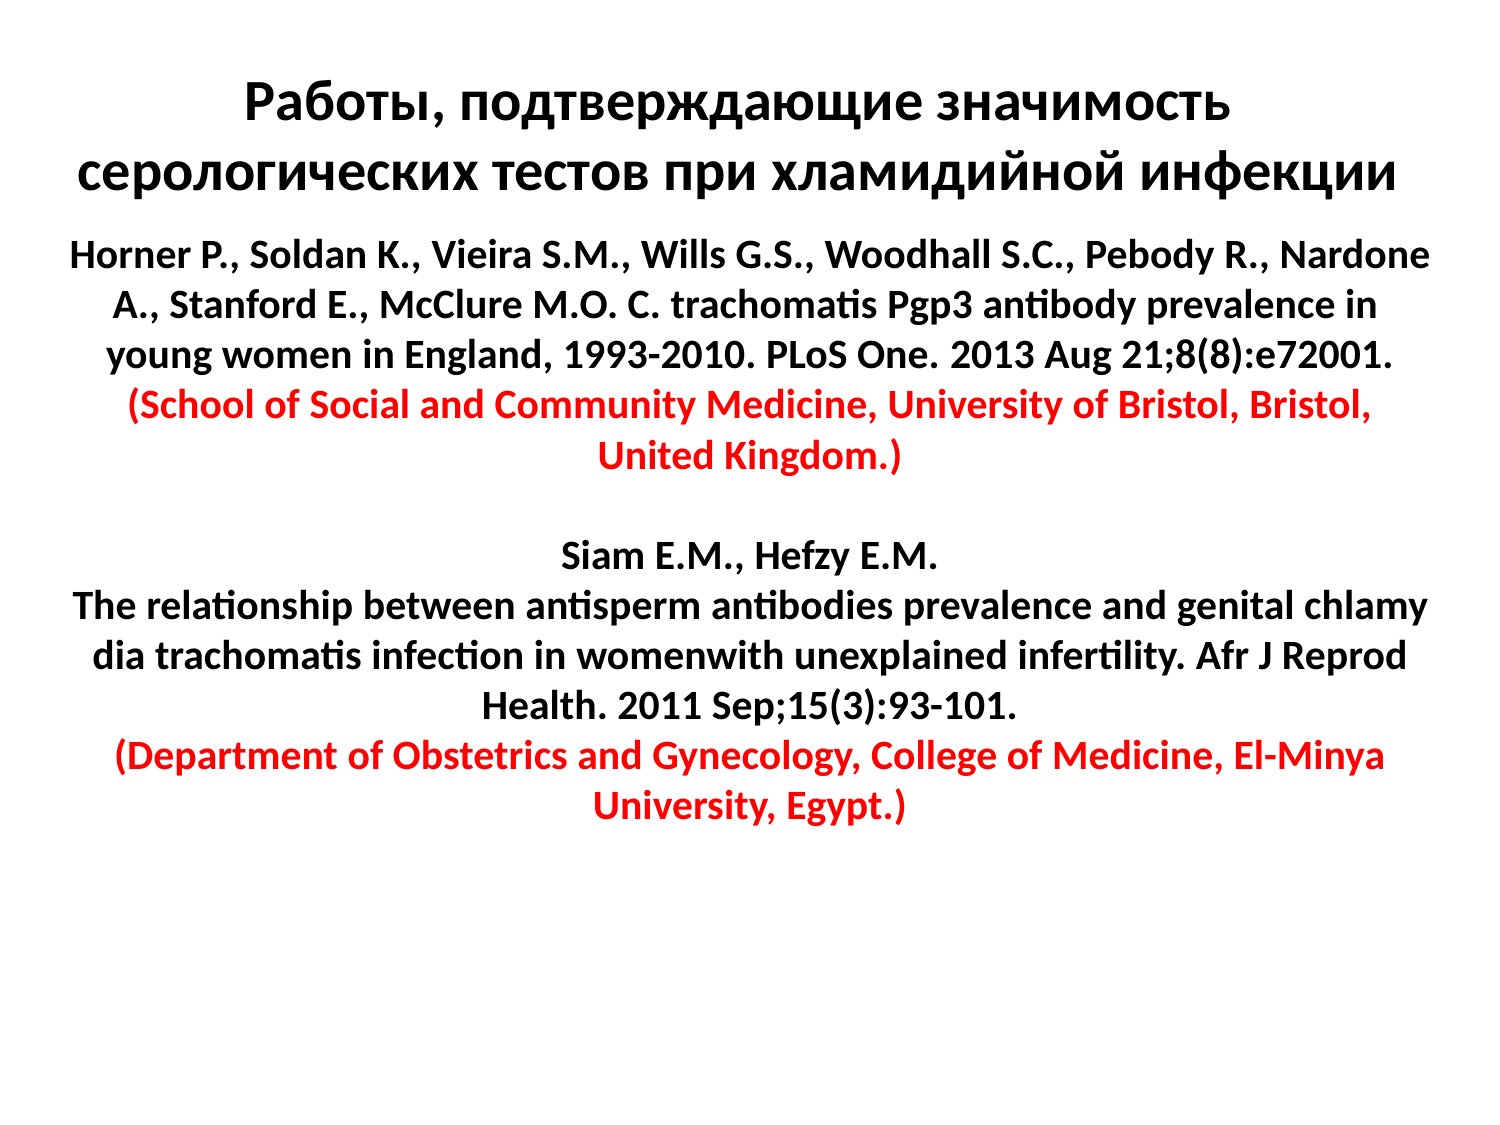

# Работы, подтверждающие значимость серологических тестов при хламидийной инфекции
Horner P., Soldan K., Vieira S.M., Wills G.S., Woodhall S.C., Pebody R., Nardone A., Stanford E., McClure M.O. C. trachomatis Pgp3 antibody prevalence in  young women in England, 1993-2010. PLoS One. 2013 Aug 21;8(8):e72001.
(School of Social and Community Medicine, University of Bristol, Bristol, United Kingdom.)
Siam E.M., Hefzy E.M. The relationship between antisperm antibodies prevalence and genital chlamydia trachomatis infection in womenwith unexplained infertility. Afr J Reprod Health. 2011 Sep;15(3):93-101.
(Department of Obstetrics and Gynecology, College of Medicine, El-Minya University, Egypt.)